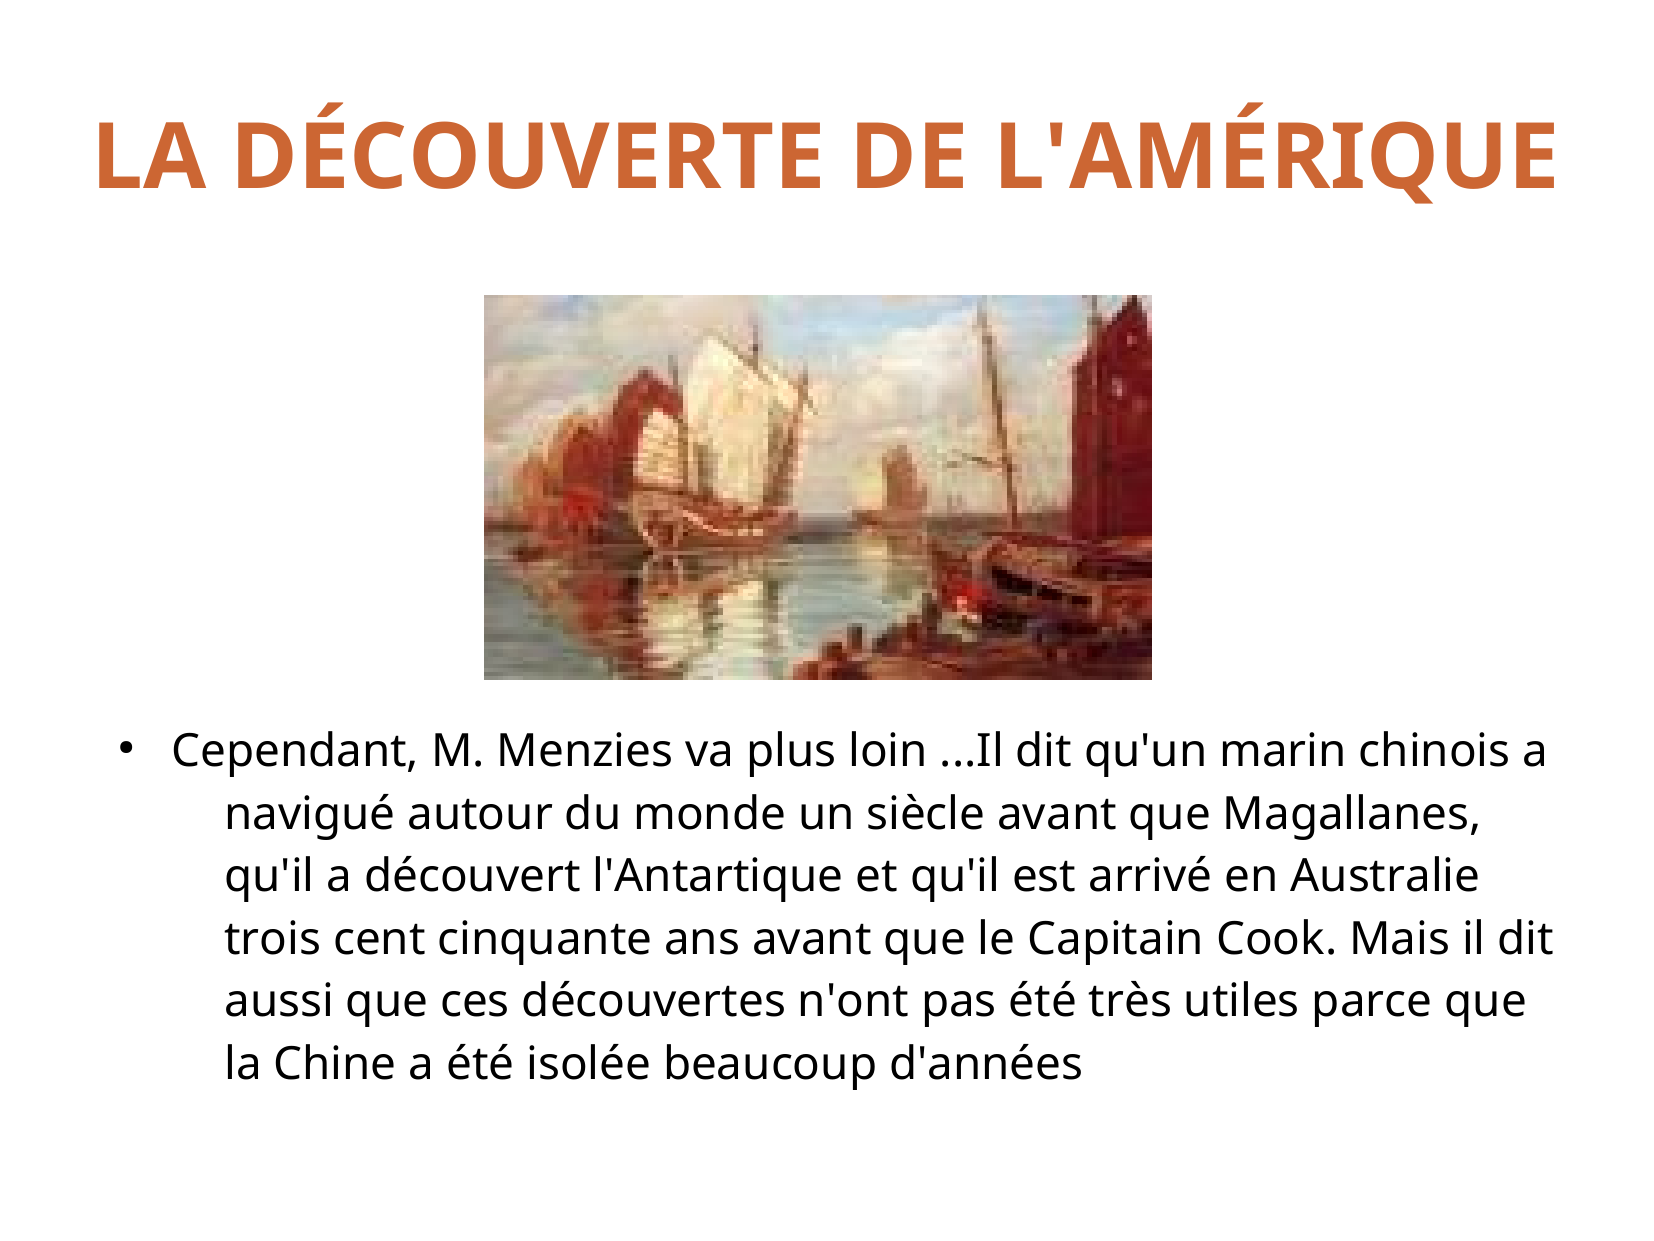

# LA DÉCOUVERTE DE L'AMÉRIQUE
Cependant, M. Menzies va plus loin ...Il dit qu'un marin chinois a navigué autour du monde un siècle avant que Magallanes, qu'il a découvert l'Antartique et qu'il est arrivé en Australie trois cent cinquante ans avant que le Capitain Cook. Mais il dit aussi que ces découvertes n'ont pas été très utiles parce que la Chine a été isolée beaucoup d'années